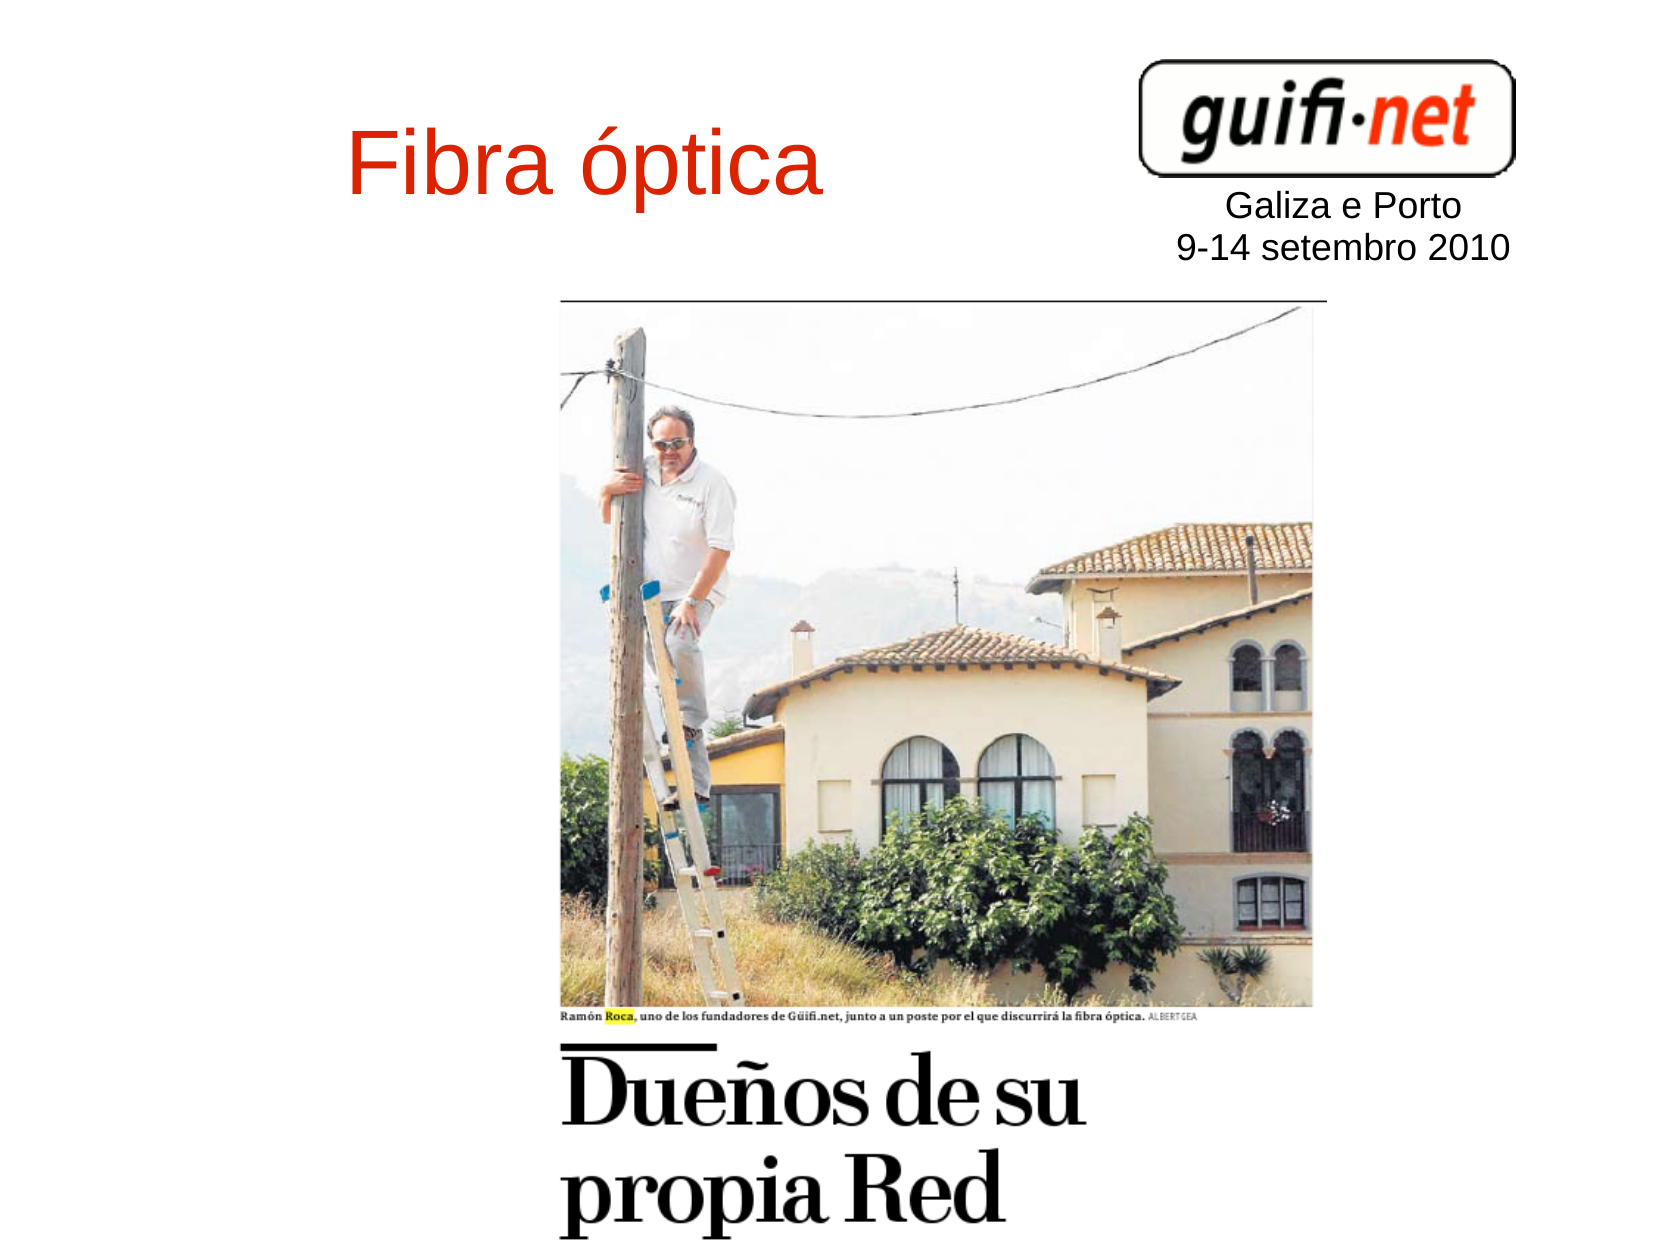

# Fibra óptica
Galiza e Porto
9-14 setembro 2010